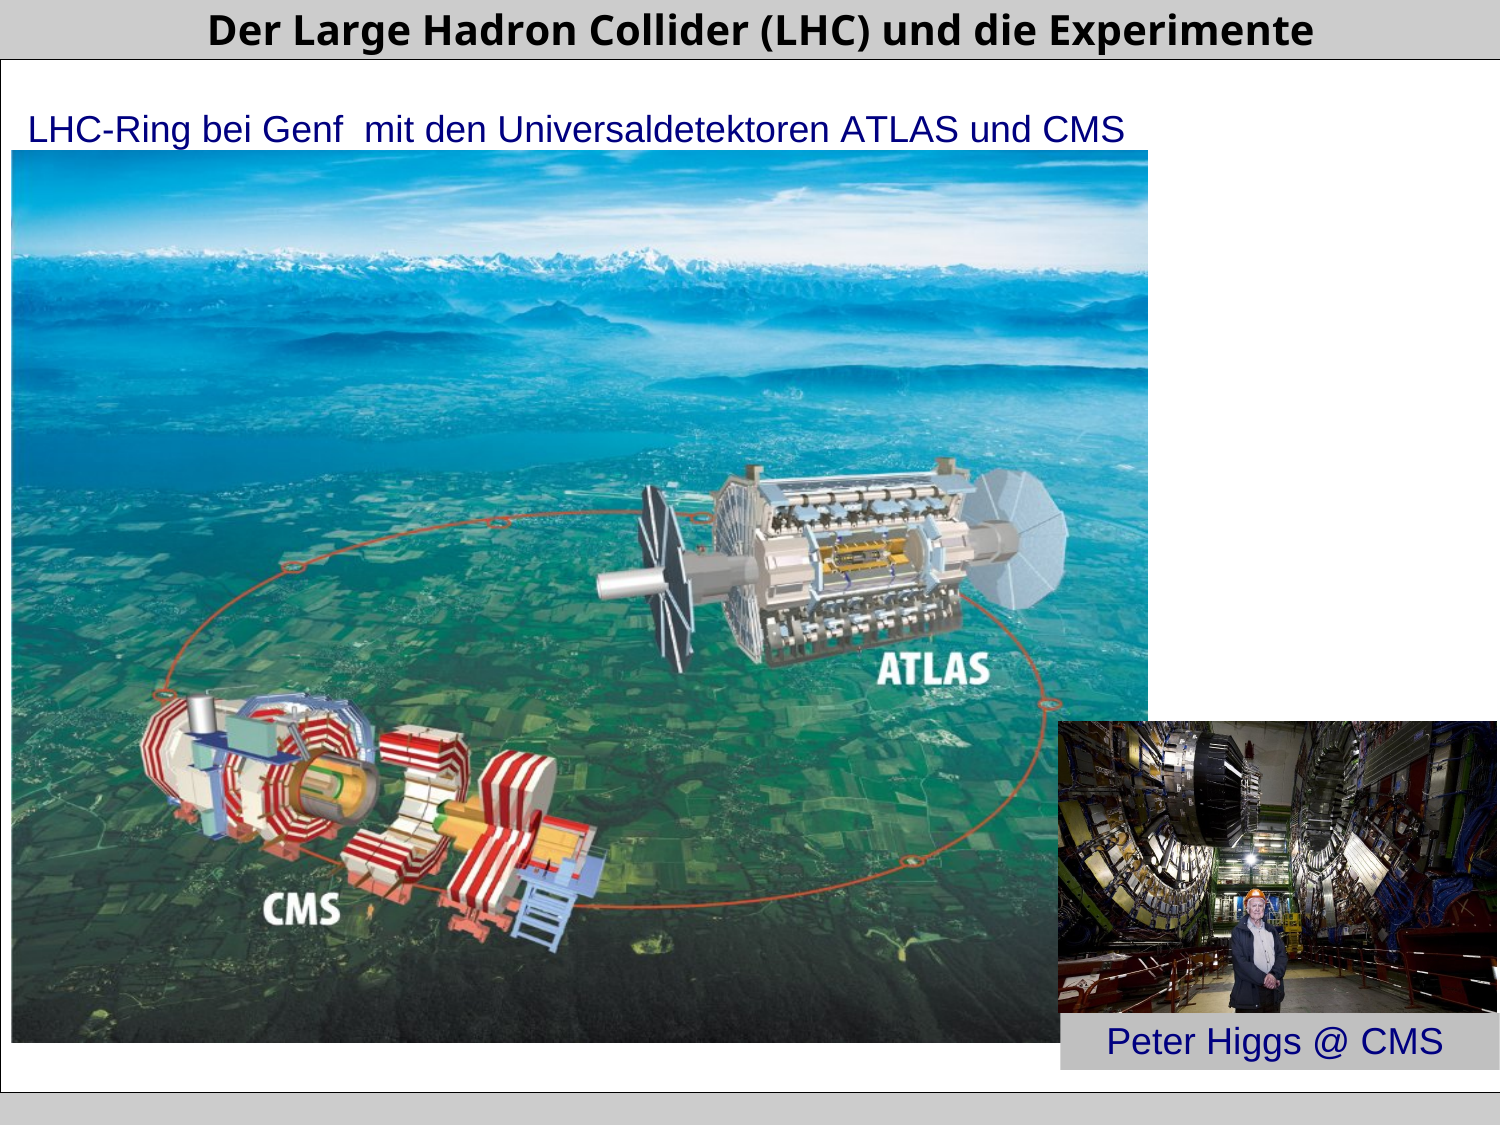

# Der Large Hadron Collider (LHC) und die Experimente
LHC-Ring bei Genf mit den Universaldetektoren ATLAS und CMS
 Peter Higgs @ CMS